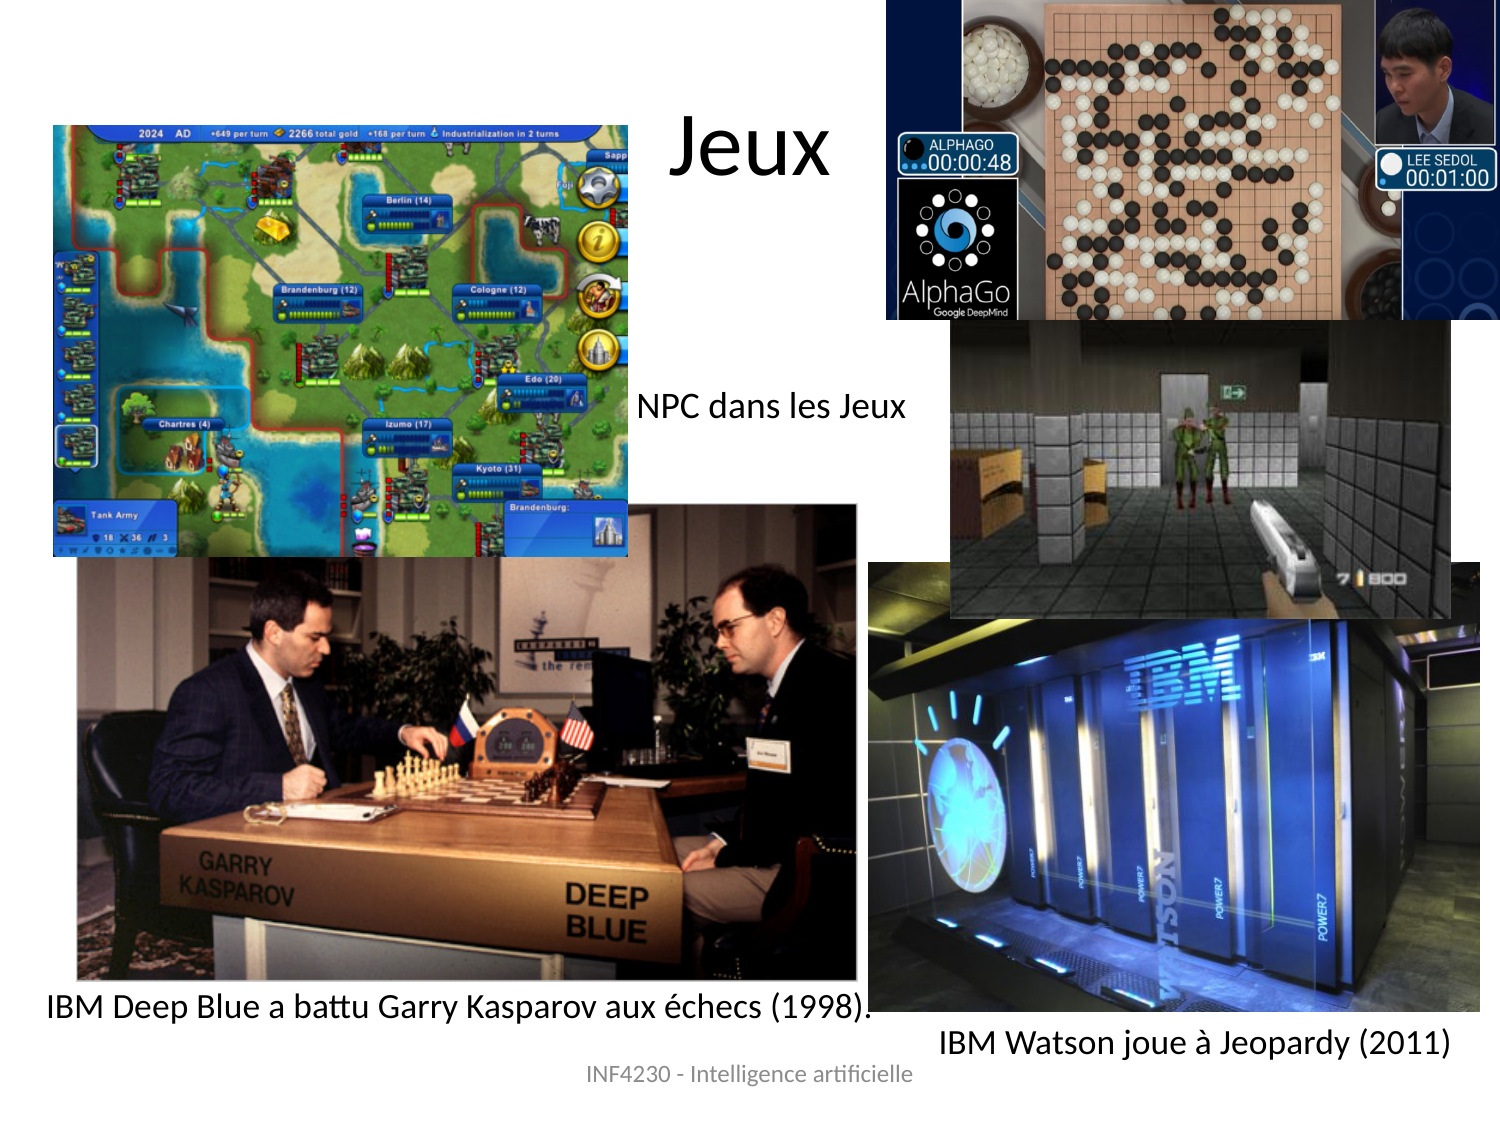

# Jeux
NPC dans les Jeux
IBM Deep Blue a battu Garry Kasparov aux échecs (1998).
IBM Watson joue à Jeopardy (2011)
INF4230 - Intelligence artificielle